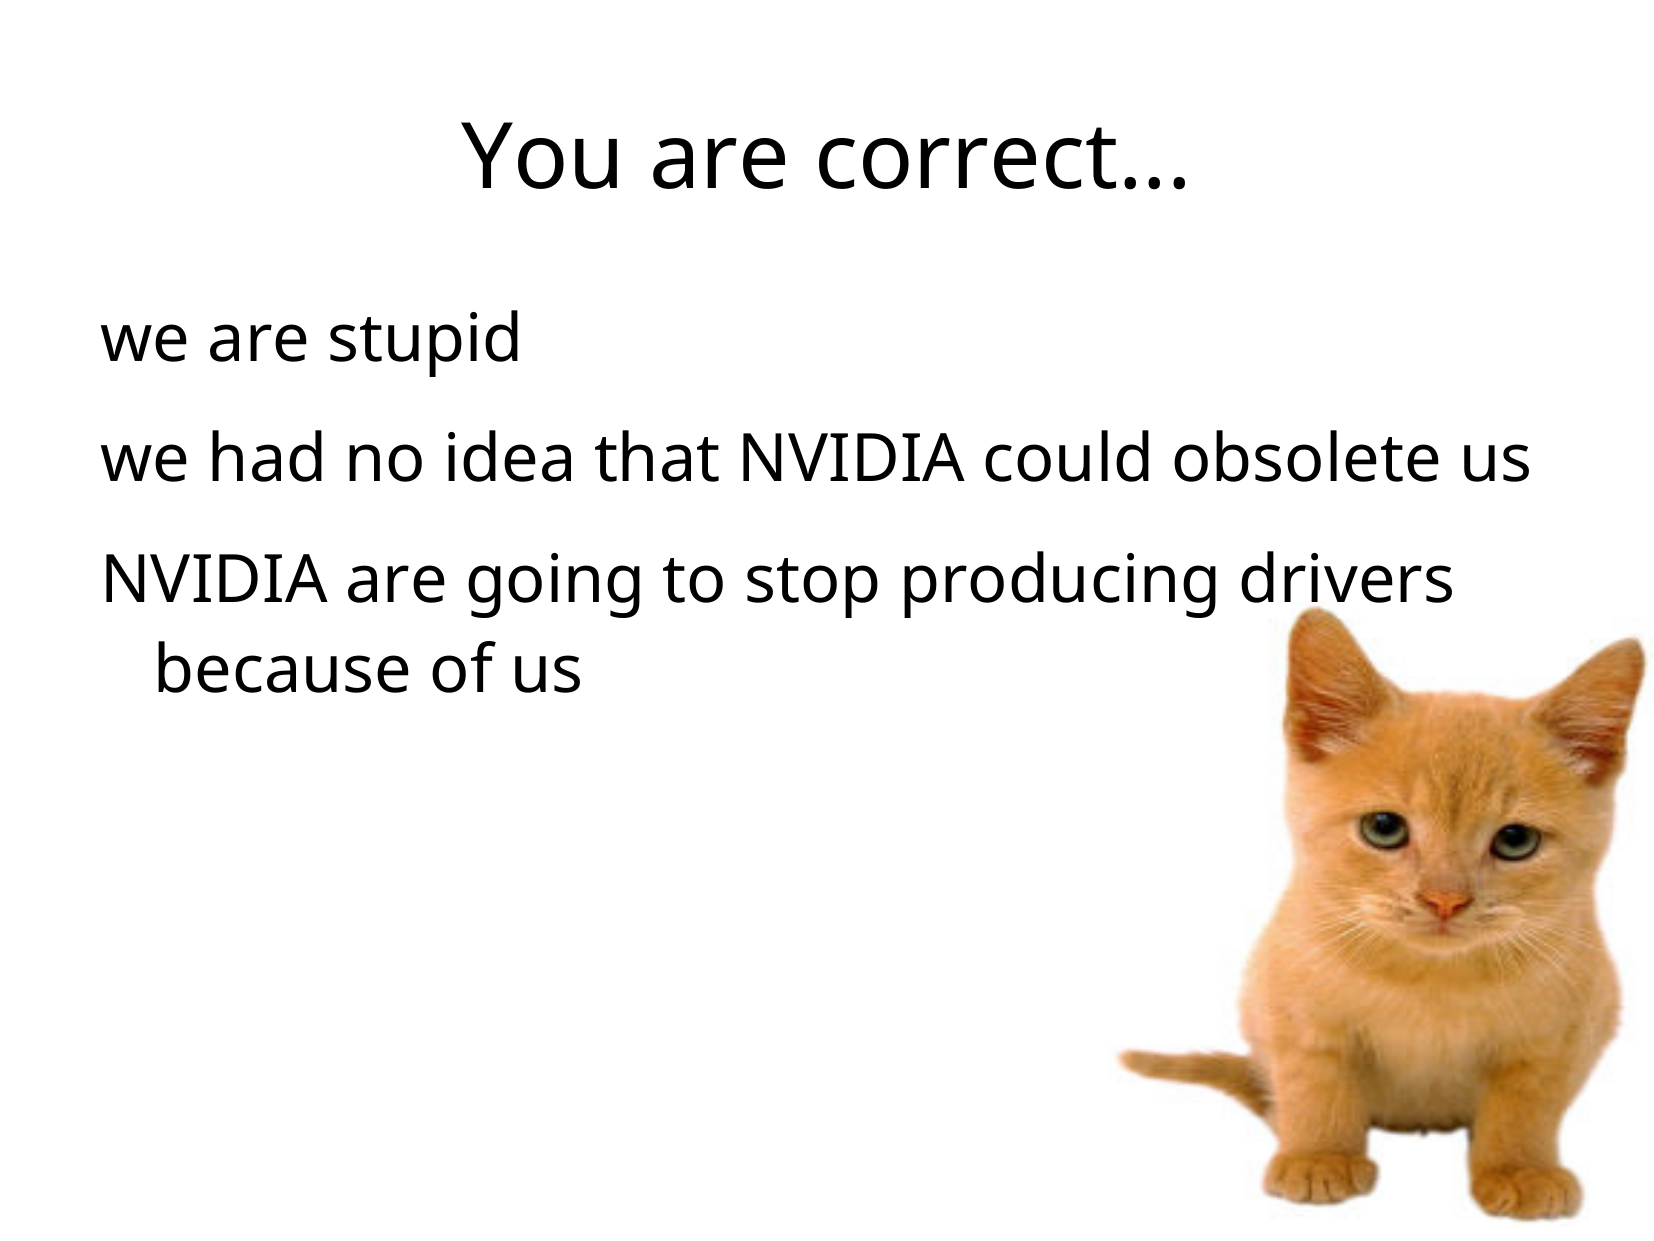

# You are correct...
we are stupid
we had no idea that NVIDIA could obsolete us
NVIDIA are going to stop producing drivers because of us